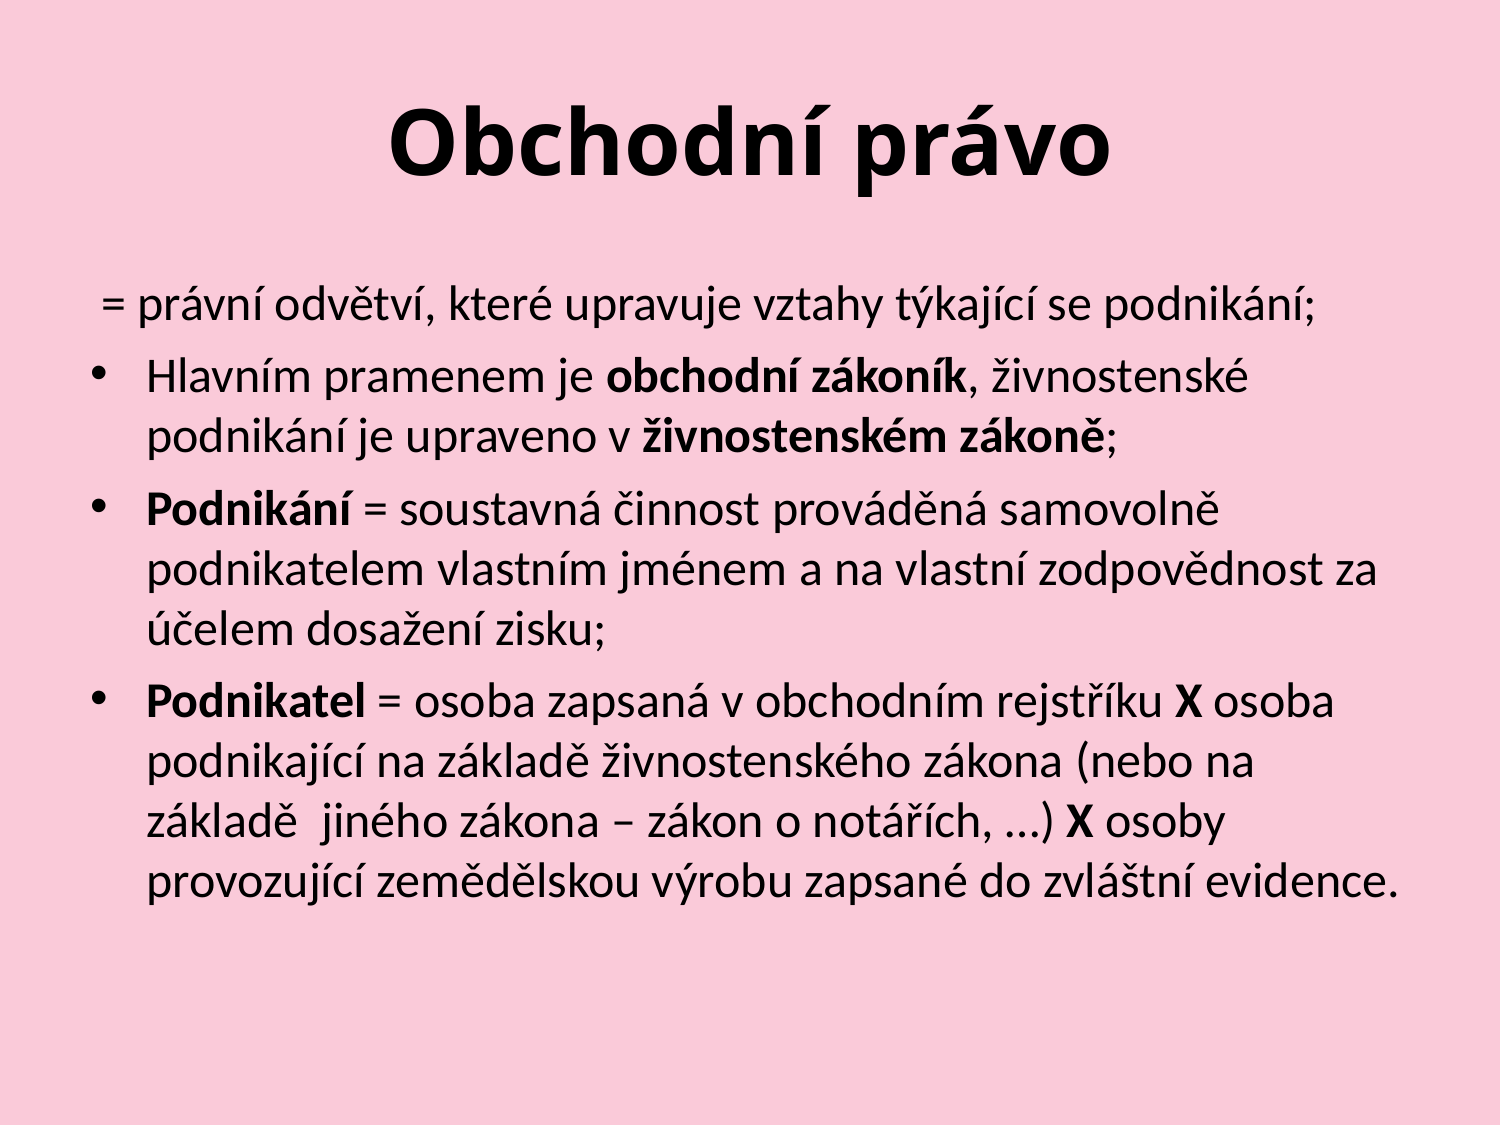

# Obchodní právo
 = právní odvětví, které upravuje vztahy týkající se podnikání;
Hlavním pramenem je obchodní zákoník, živnostenské podnikání je upraveno v živnostenském zákoně;
Podnikání = soustavná činnost prováděná samovolně podnikatelem vlastním jménem a na vlastní zodpovědnost za účelem dosažení zisku;
Podnikatel = osoba zapsaná v obchodním rejstříku X osoba podnikající na základě živnostenského zákona (nebo na základě jiného zákona – zákon o notářích, …) X osoby provozující zemědělskou výrobu zapsané do zvláštní evidence.